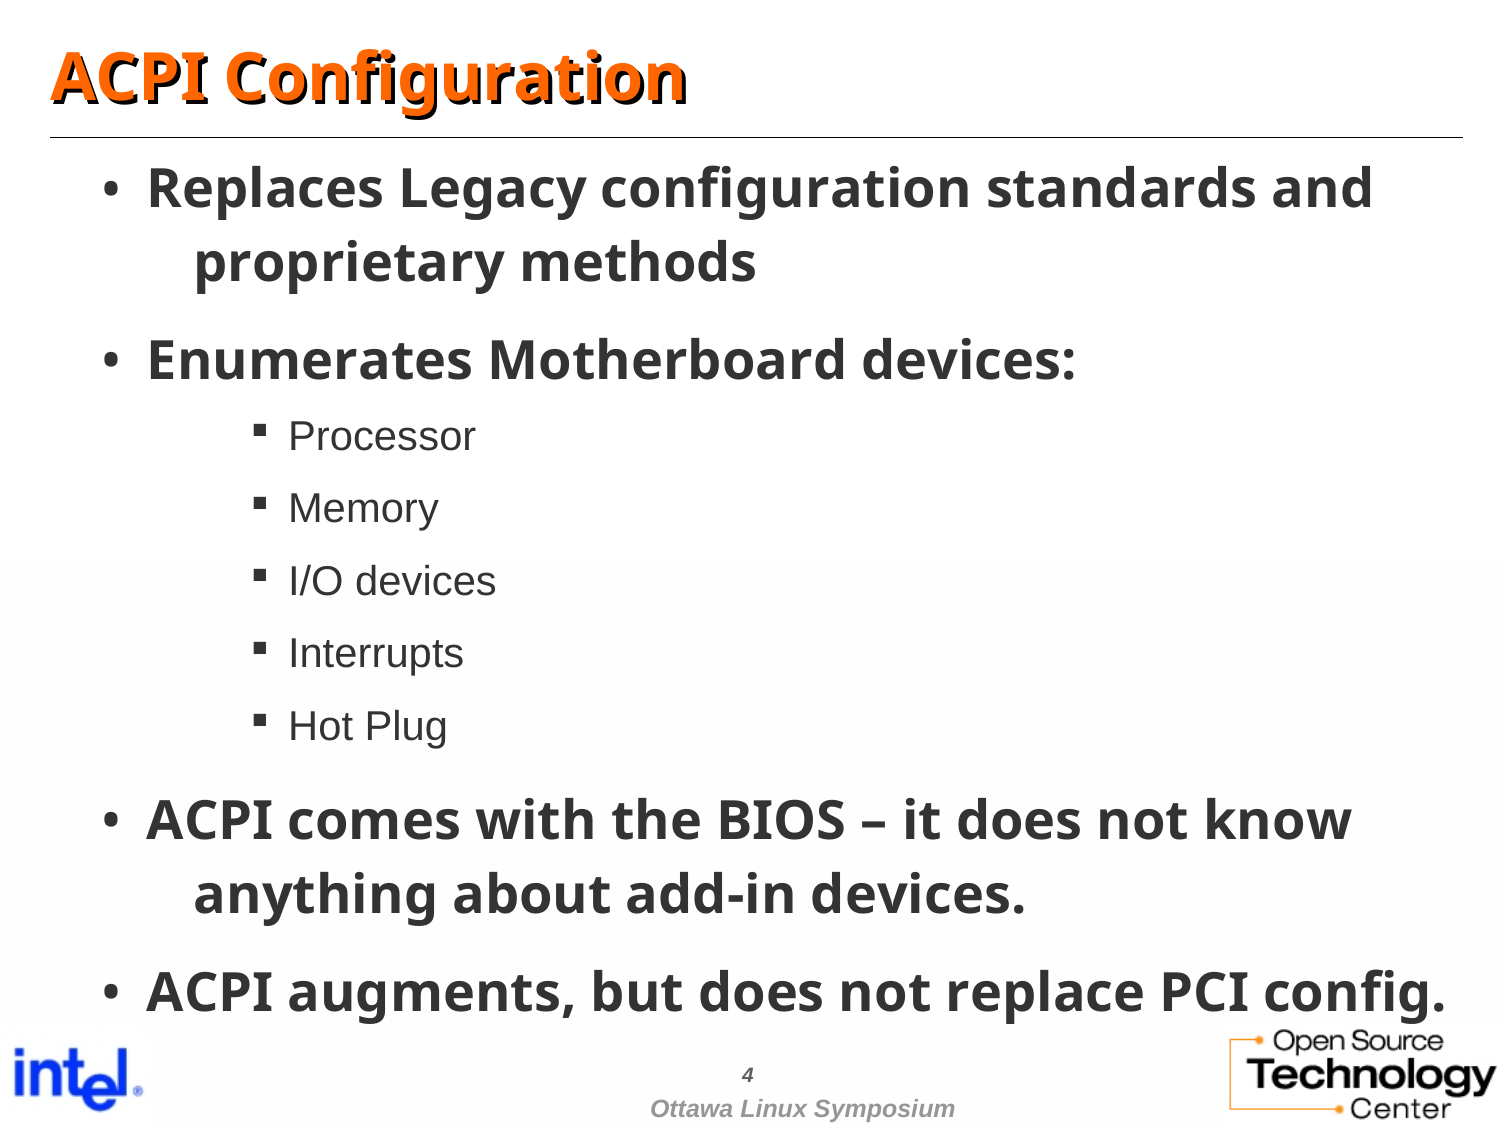

# ACPI Configuration
Replaces Legacy configuration standards and proprietary methods
Enumerates Motherboard devices:
Processor
Memory
I/O devices
Interrupts
Hot Plug
ACPI comes with the BIOS – it does not know anything about add-in devices.
ACPI augments, but does not replace PCI config.